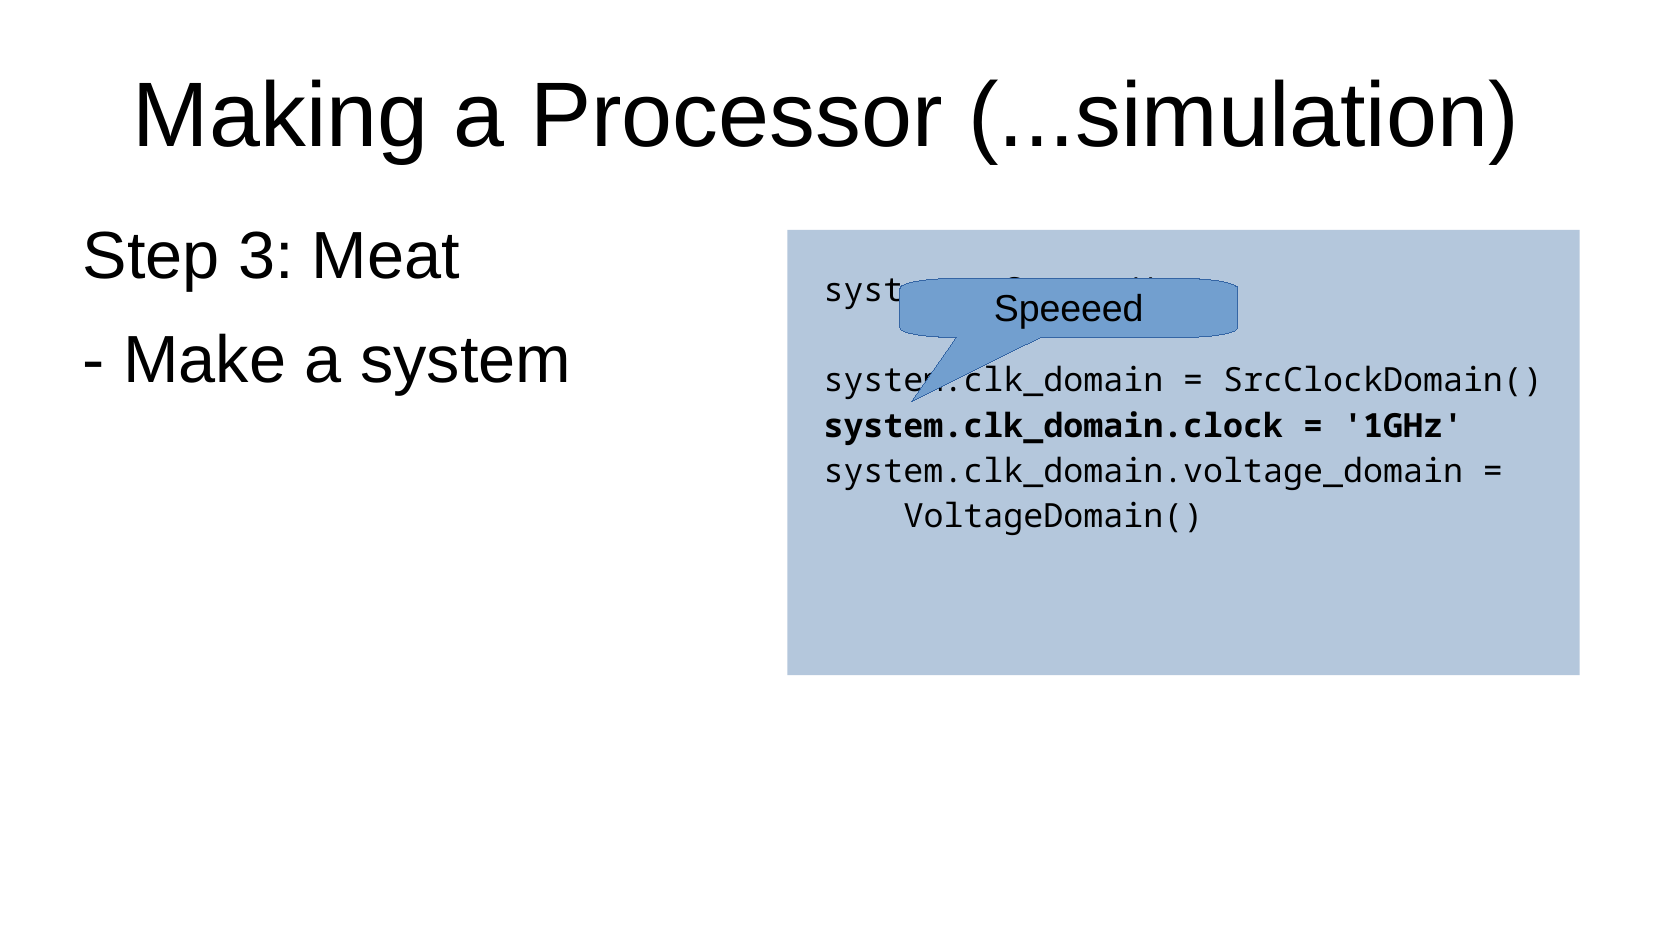

# Making a Processor (...simulation)
Step 3: Meat
- Make a system
system = System()
system.clk_domain = SrcClockDomain()
system.clk_domain.clock = '1GHz'
system.clk_domain.voltage_domain =
 VoltageDomain()
Speeeed